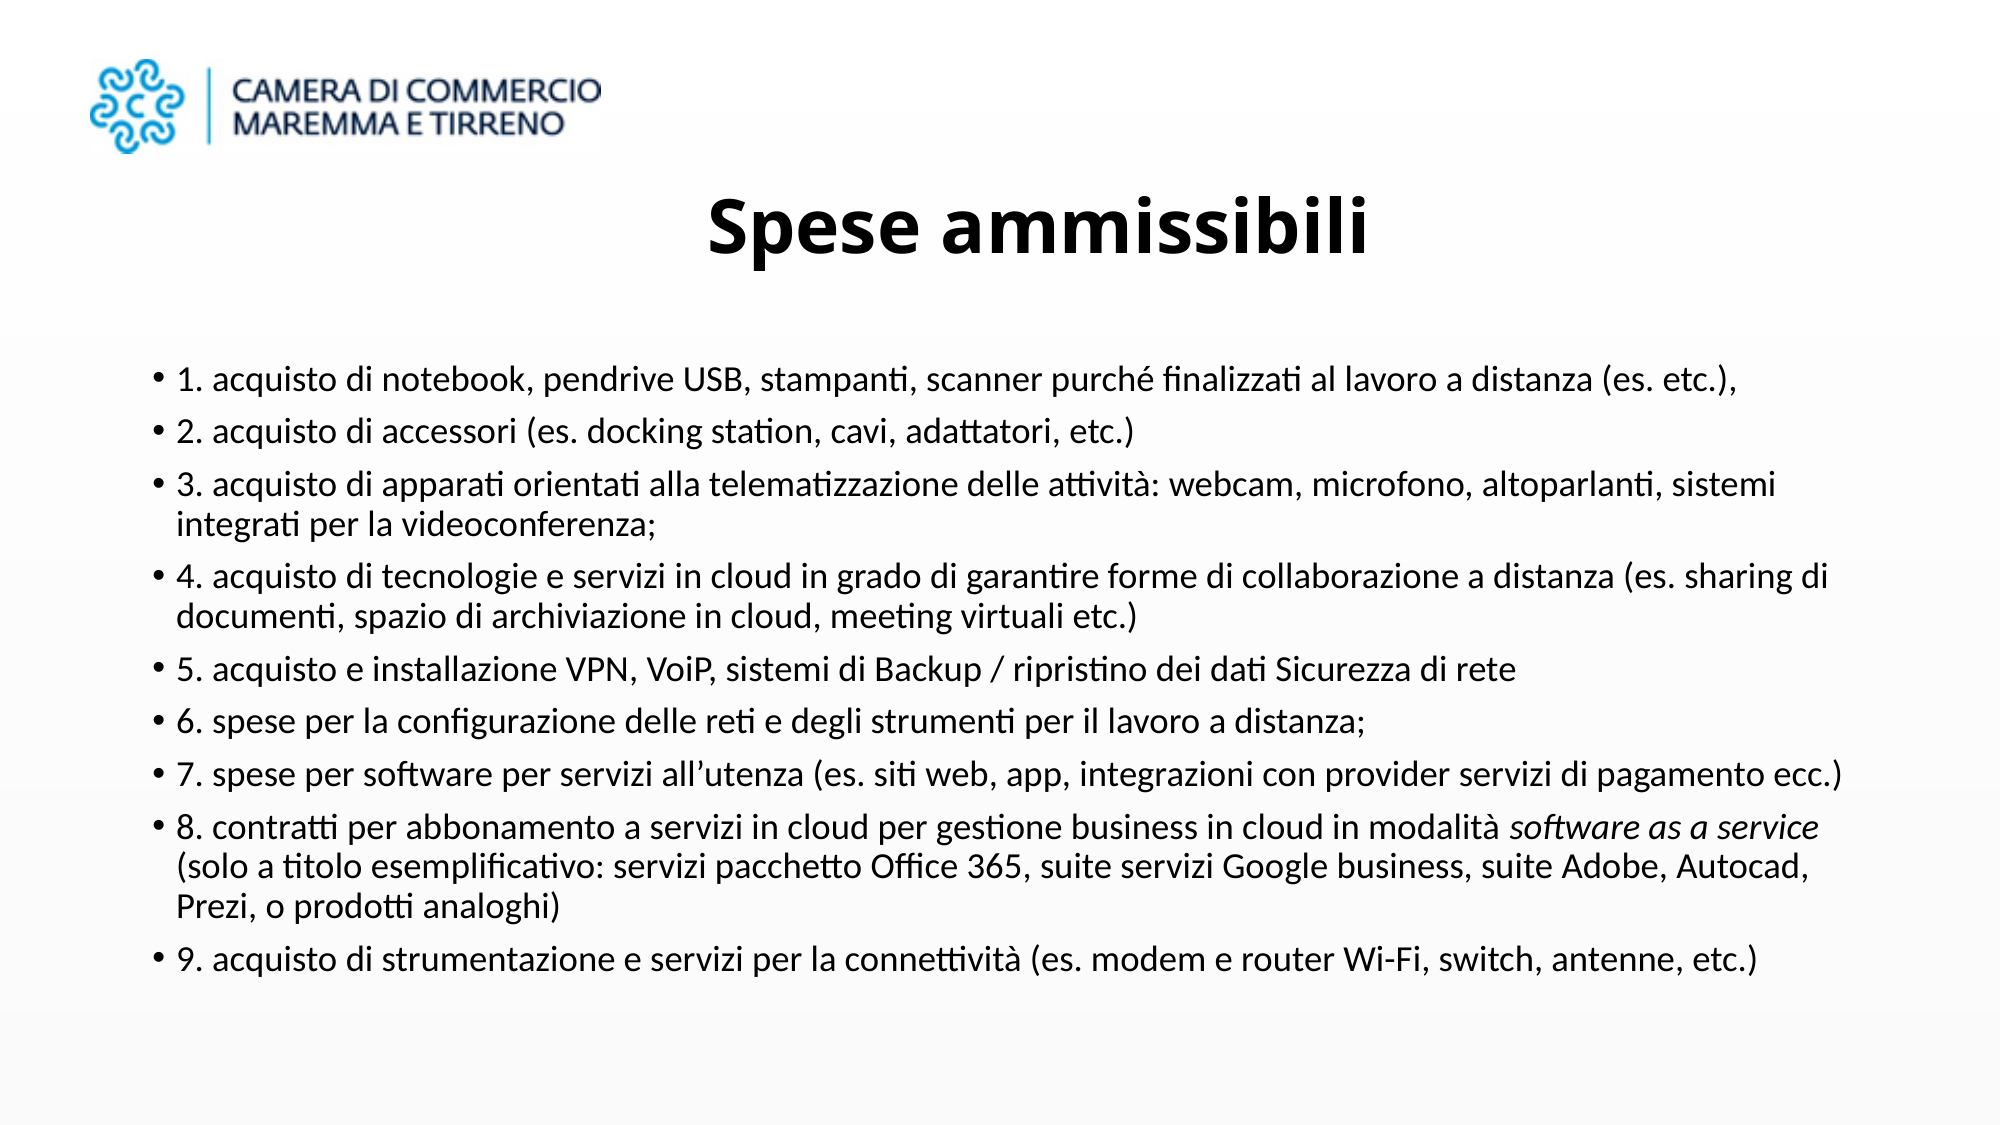

# Spese ammissibili
1. acquisto di notebook, pendrive USB, stampanti, scanner purché finalizzati al lavoro a distanza (es. etc.),
2. acquisto di accessori (es. docking station, cavi, adattatori, etc.)
3. acquisto di apparati orientati alla telematizzazione delle attività: webcam, microfono, altoparlanti, sistemi integrati per la videoconferenza;
4. acquisto di tecnologie e servizi in cloud in grado di garantire forme di collaborazione a distanza (es. sharing di documenti, spazio di archiviazione in cloud, meeting virtuali etc.)
5. acquisto e installazione VPN, VoiP, sistemi di Backup / ripristino dei dati Sicurezza di rete
6. spese per la configurazione delle reti e degli strumenti per il lavoro a distanza;
7. spese per software per servizi all’utenza (es. siti web, app, integrazioni con provider servizi di pagamento ecc.)
8. contratti per abbonamento a servizi in cloud per gestione business in cloud in modalità software as a service (solo a titolo esemplificativo: servizi pacchetto Office 365, suite servizi Google business, suite Adobe, Autocad, Prezi, o prodotti analoghi)
9. acquisto di strumentazione e servizi per la connettività (es. modem e router Wi-Fi, switch, antenne, etc.)